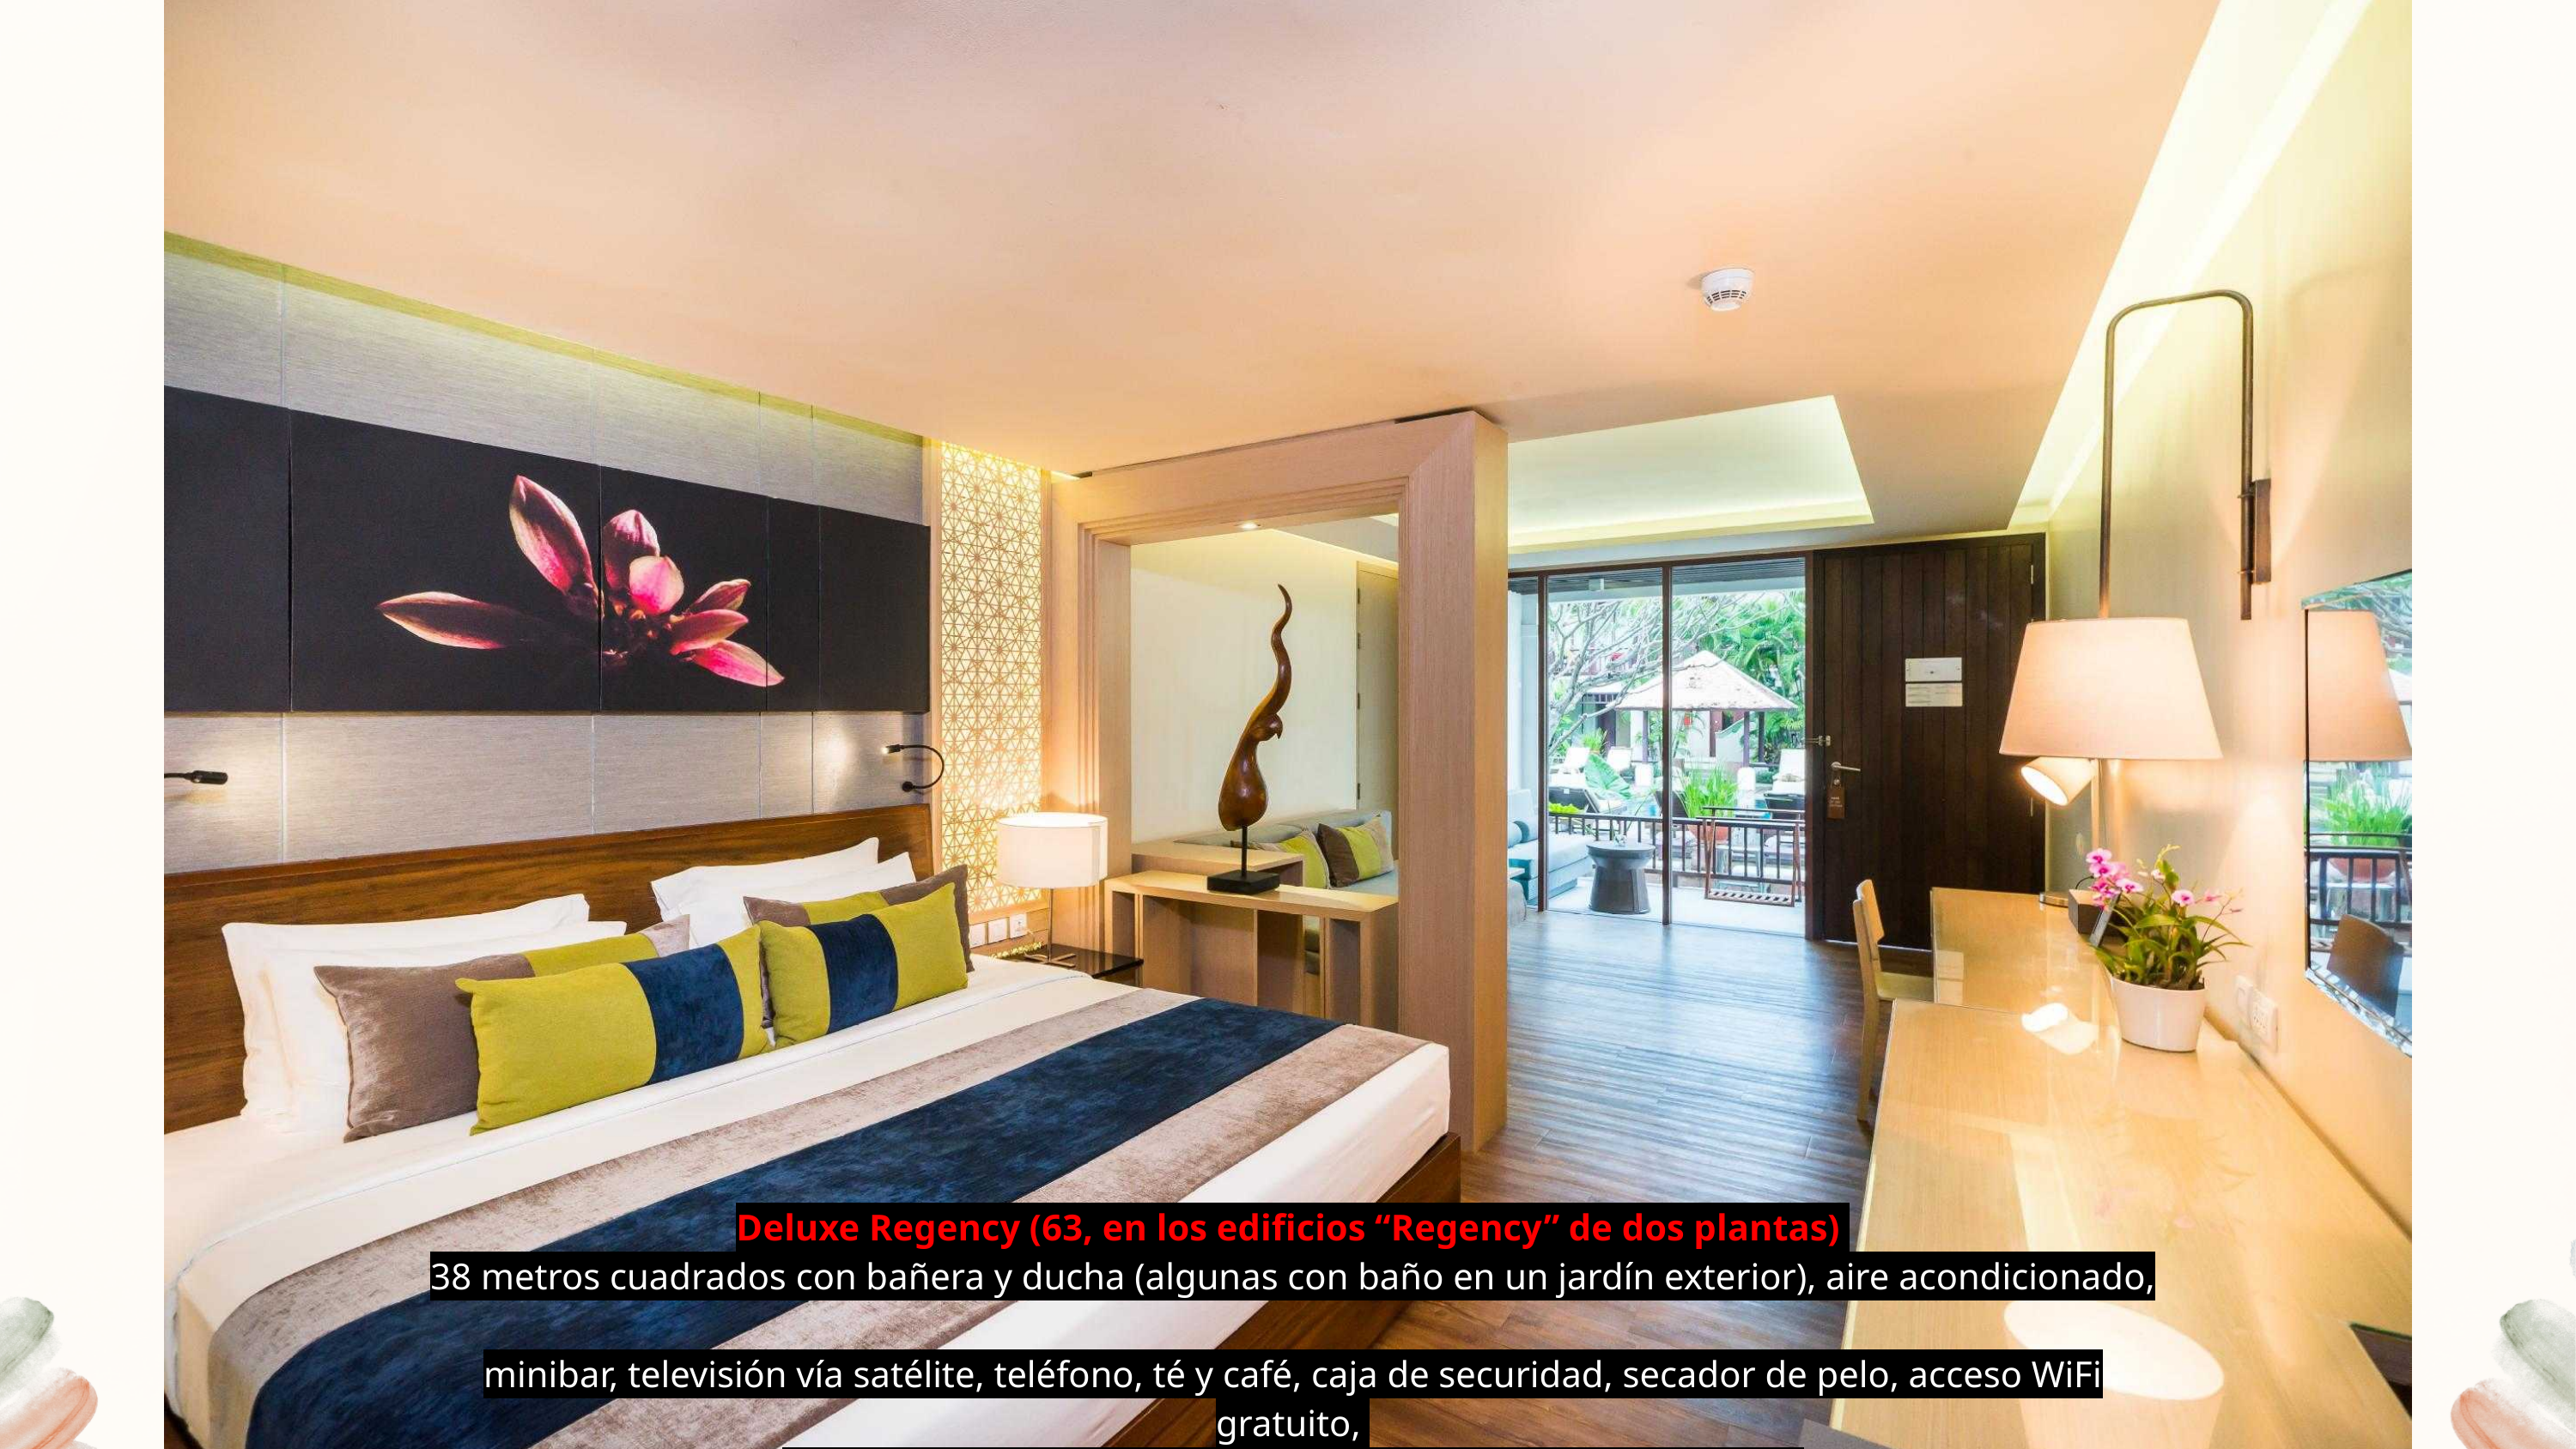

Deluxe Regency (63, en los edificios “Regency” de dos plantas)
38 metros cuadrados con bañera y ducha (algunas con baño en un jardín exterior), aire acondicionado,
minibar, televisión vía satélite, teléfono, té y café, caja de securidad, secador de pelo, acceso WiFi gratuito,
sofá cama y terraza (aproximadamente 8 metros cuadrados)
 Ocupación máxima: 3 adultos o 2 adultos + 1 niño menor de 12 años
Cama: 1 cama doble o 2 individuales con sofá cama
Vista: jardines o piscina